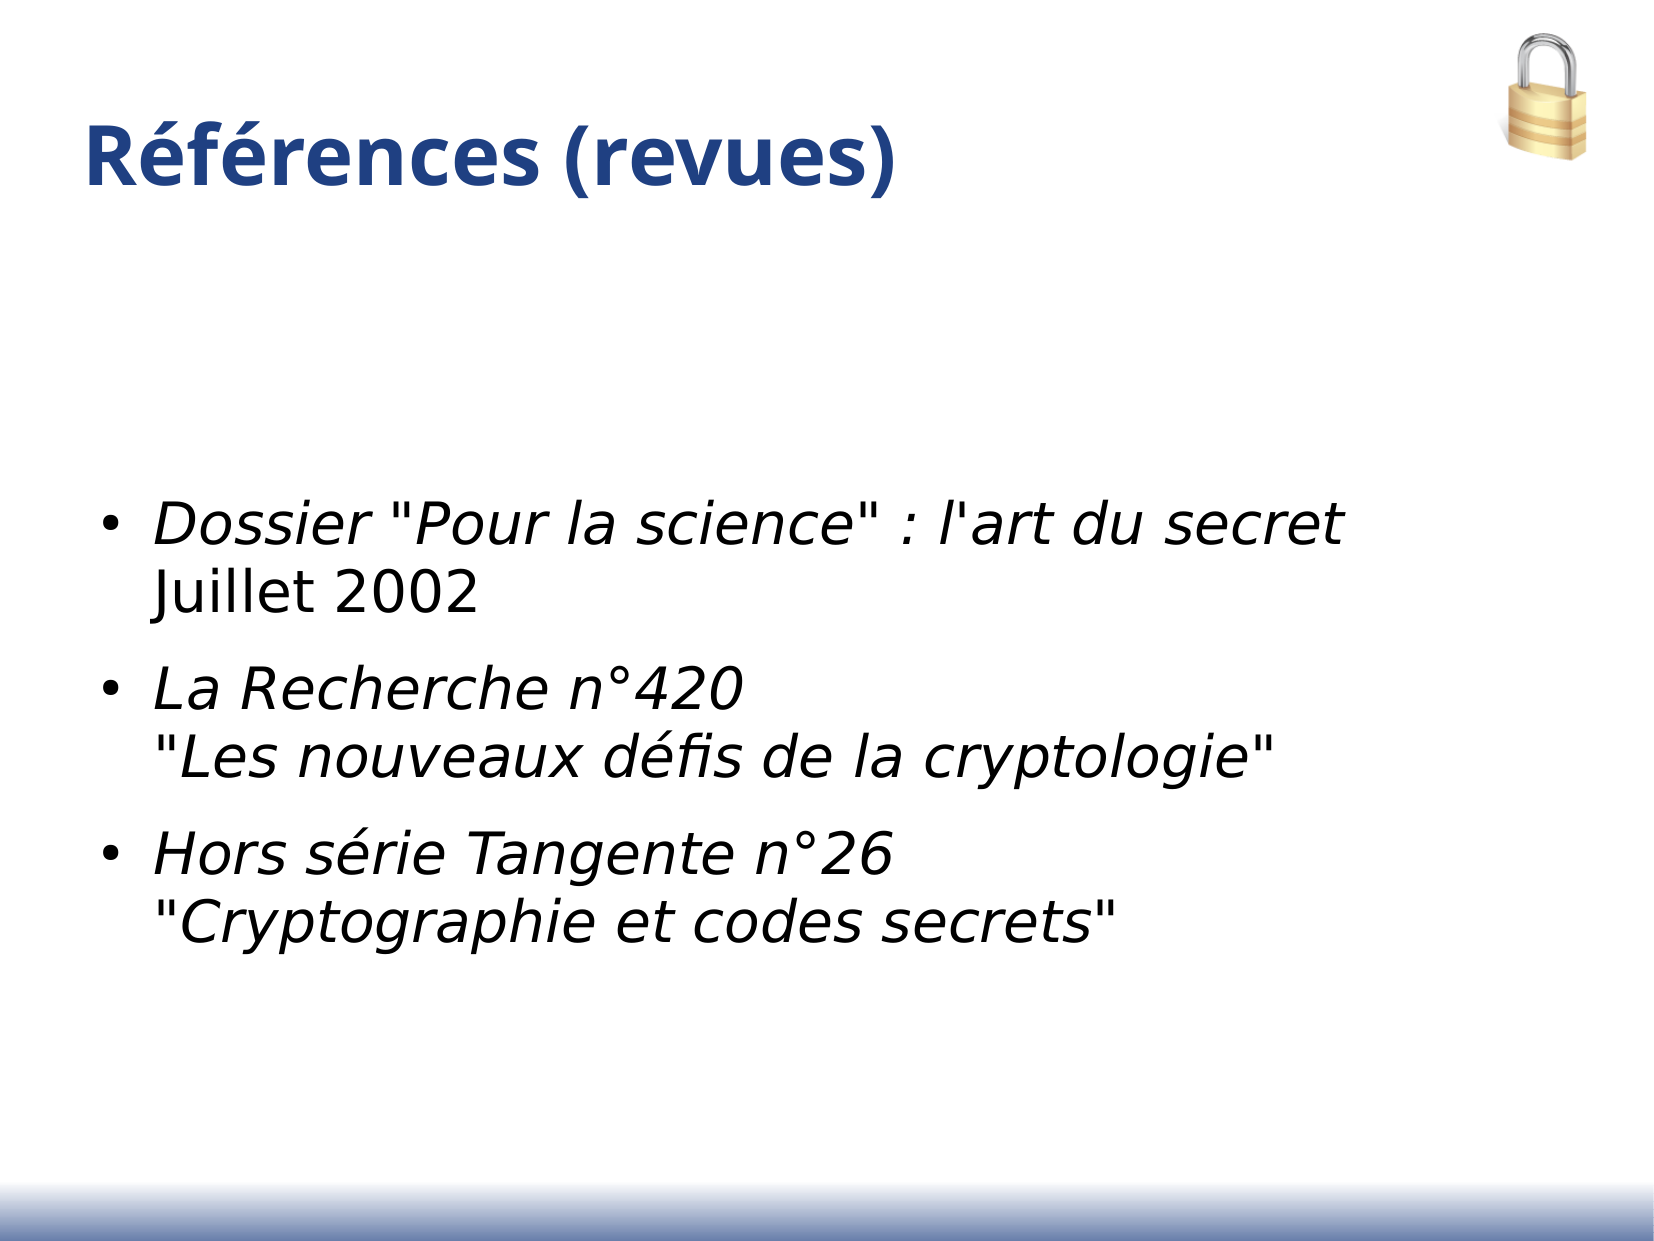

# Références (revues)
Dossier "Pour la science" : l'art du secret
Juillet 2002
La Recherche n°420
"Les nouveaux défis de la cryptologie"
Hors série Tangente n°26
"Cryptographie et codes secrets"